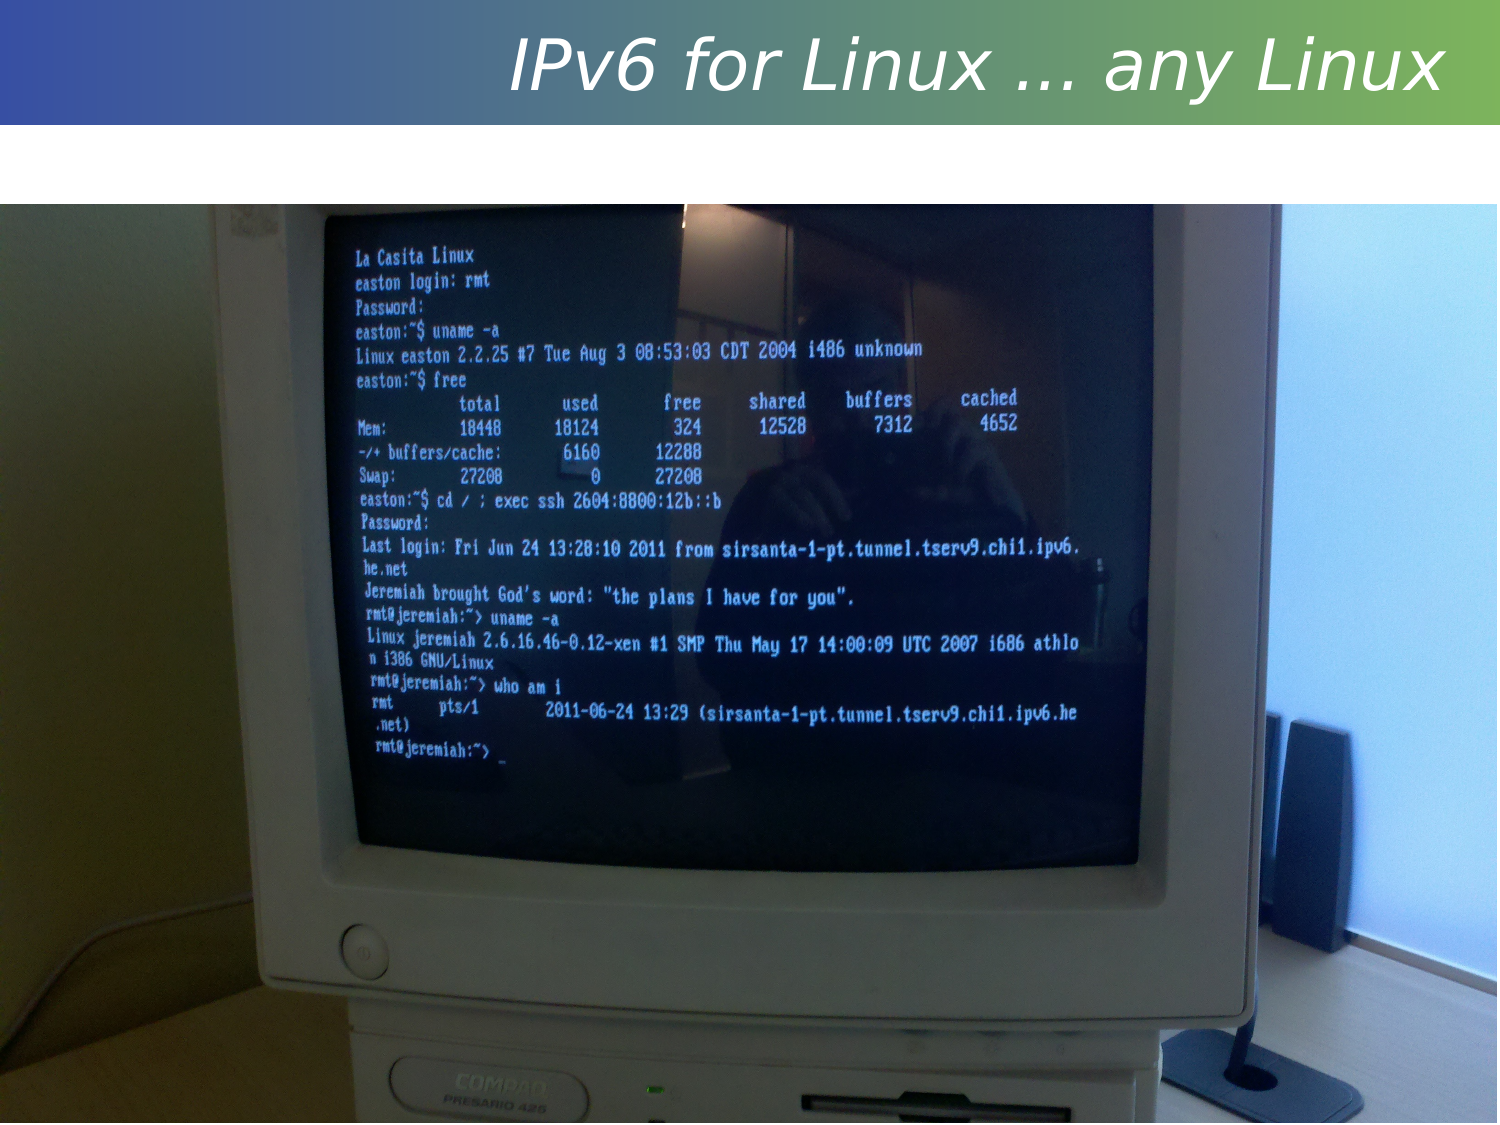

# IPv6 for Linux ... any Linux